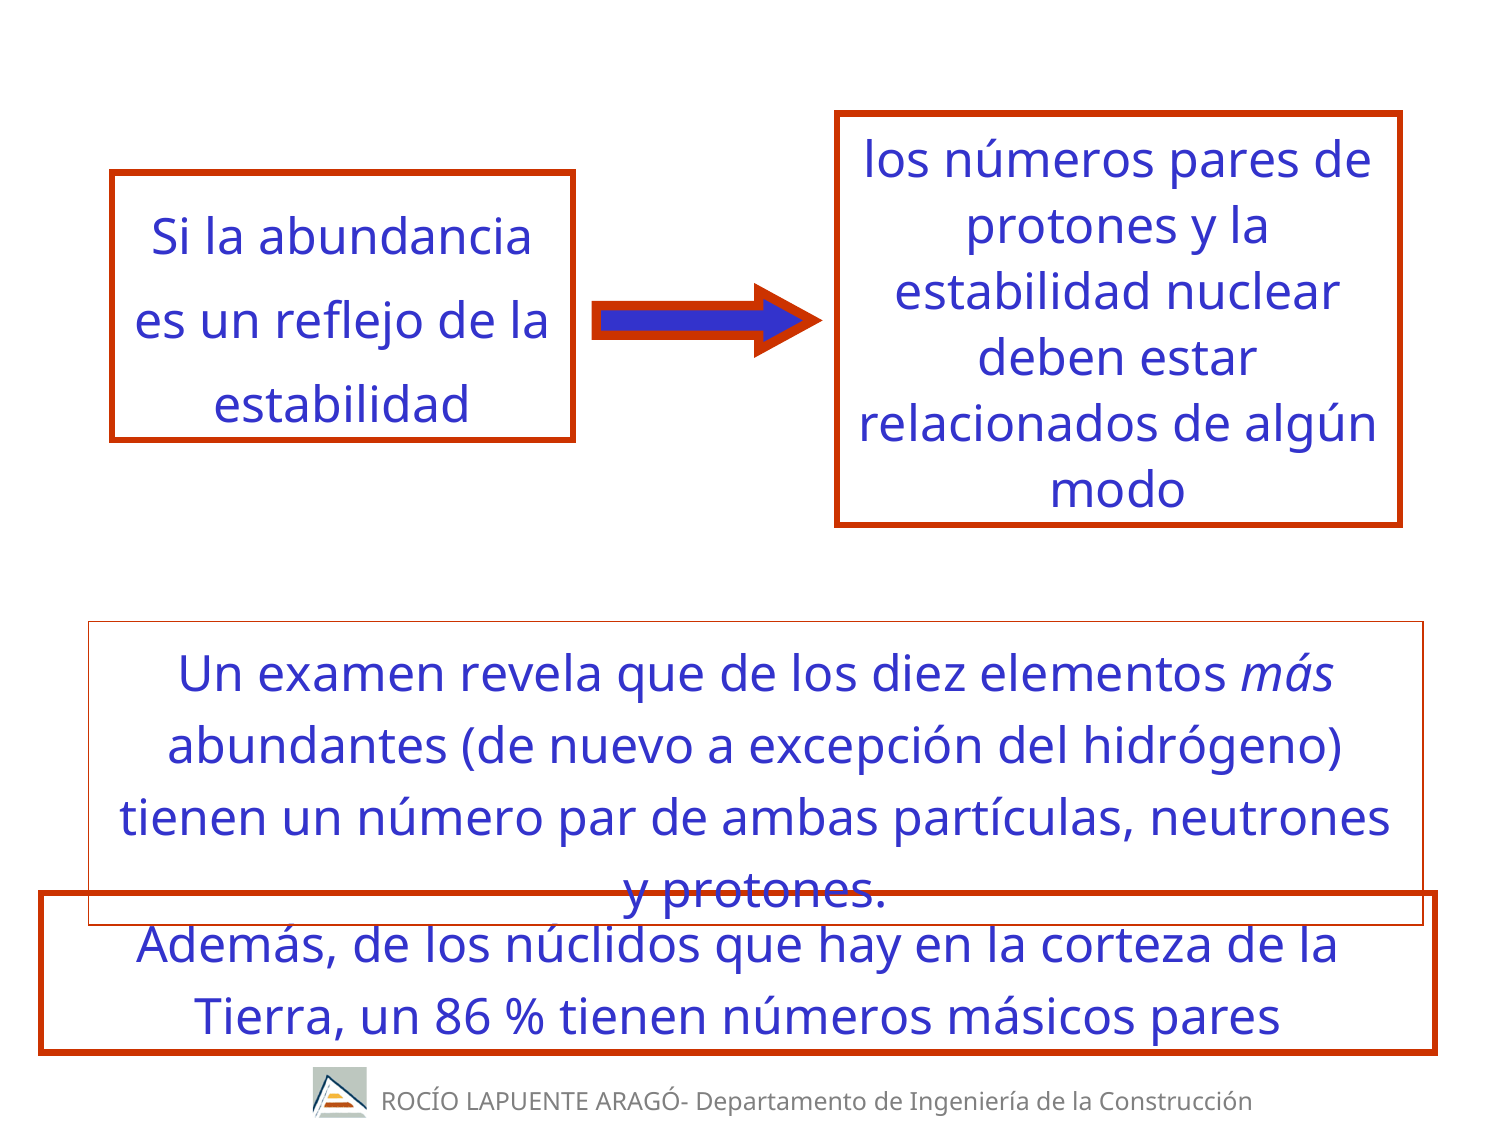

los números pares de protones y la estabilidad nuclear deben estar relacionados de algún modo
Si la abundancia es un reflejo de la estabilidad
Un examen revela que de los diez elementos más abundantes (de nuevo a excepción del hidrógeno) tienen un número par de ambas partículas, neutrones y protones.
Además, de los núclidos que hay en la corteza de la Tierra, un 86 % tienen números másicos pares